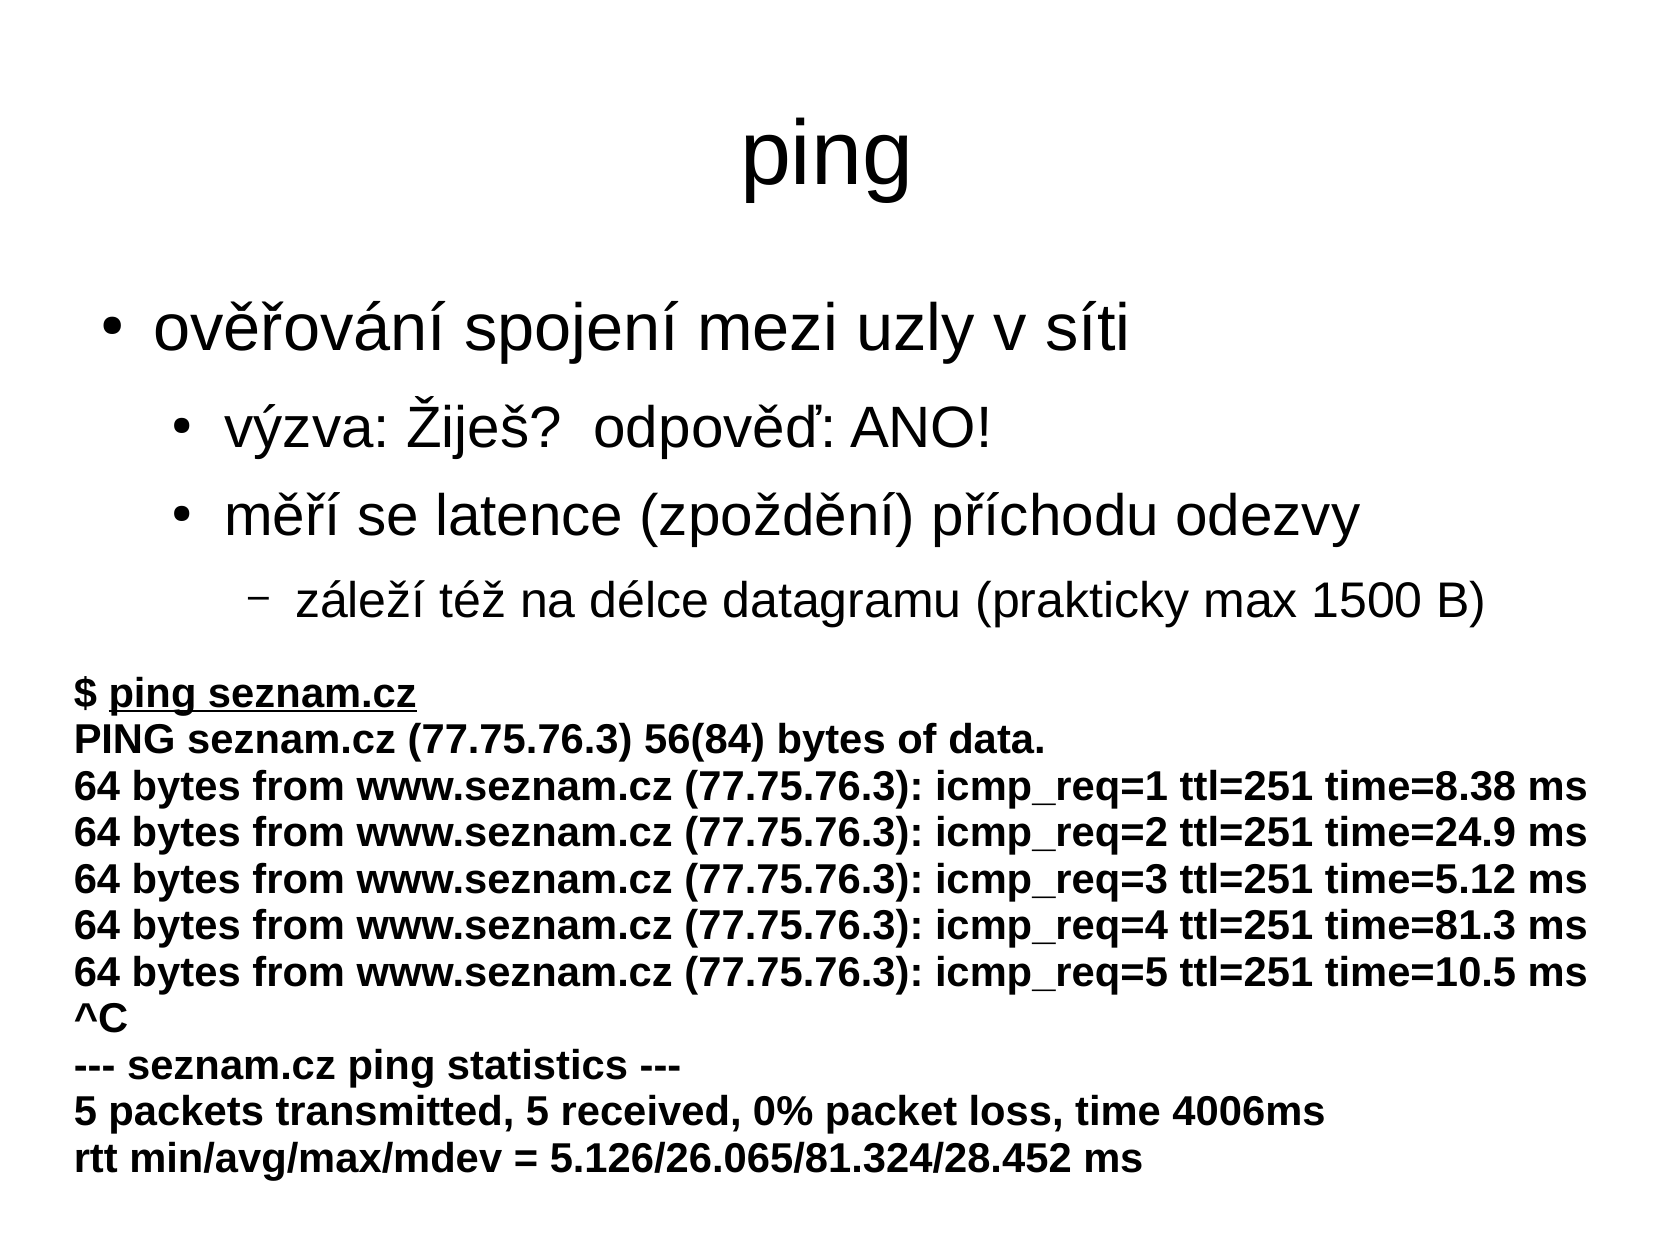

# ping
ověřování spojení mezi uzly v síti
výzva: Žiješ?	odpověď: ANO!
měří se latence (zpoždění) příchodu odezvy
záleží též na délce datagramu (prakticky max 1500 B)
$ ping seznam.cz
PING seznam.cz (77.75.76.3) 56(84) bytes of data.
64 bytes from www.seznam.cz (77.75.76.3): icmp_req=1 ttl=251 time=8.38 ms
64 bytes from www.seznam.cz (77.75.76.3): icmp_req=2 ttl=251 time=24.9 ms
64 bytes from www.seznam.cz (77.75.76.3): icmp_req=3 ttl=251 time=5.12 ms
64 bytes from www.seznam.cz (77.75.76.3): icmp_req=4 ttl=251 time=81.3 ms
64 bytes from www.seznam.cz (77.75.76.3): icmp_req=5 ttl=251 time=10.5 ms
^C
--- seznam.cz ping statistics ---
5 packets transmitted, 5 received, 0% packet loss, time 4006ms
rtt min/avg/max/mdev = 5.126/26.065/81.324/28.452 ms